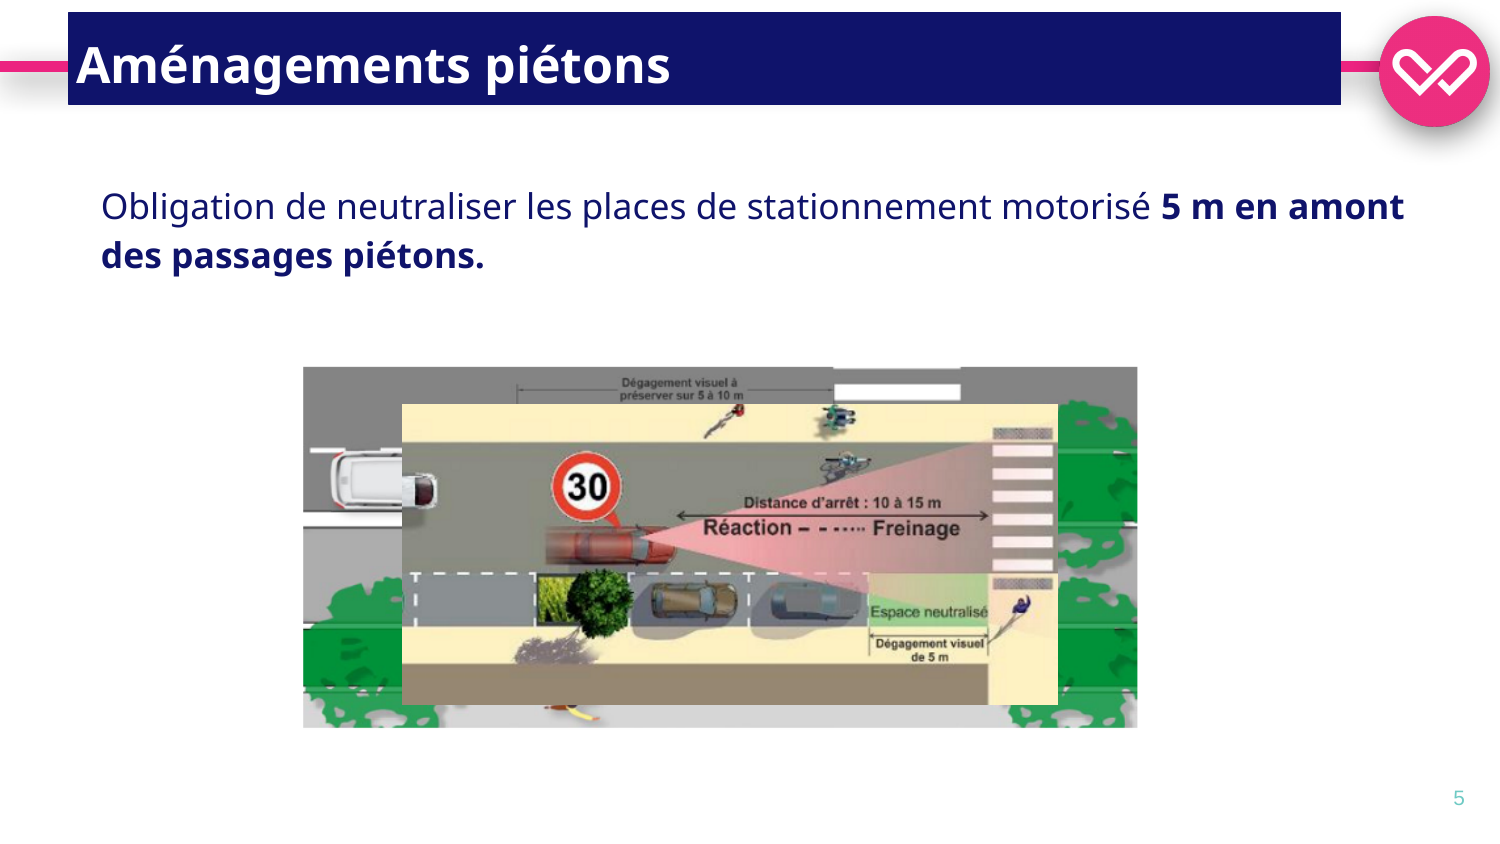

Aménagements piétons
Obligation de neutraliser les places de stationnement motorisé 5 m en amont des passages piétons.